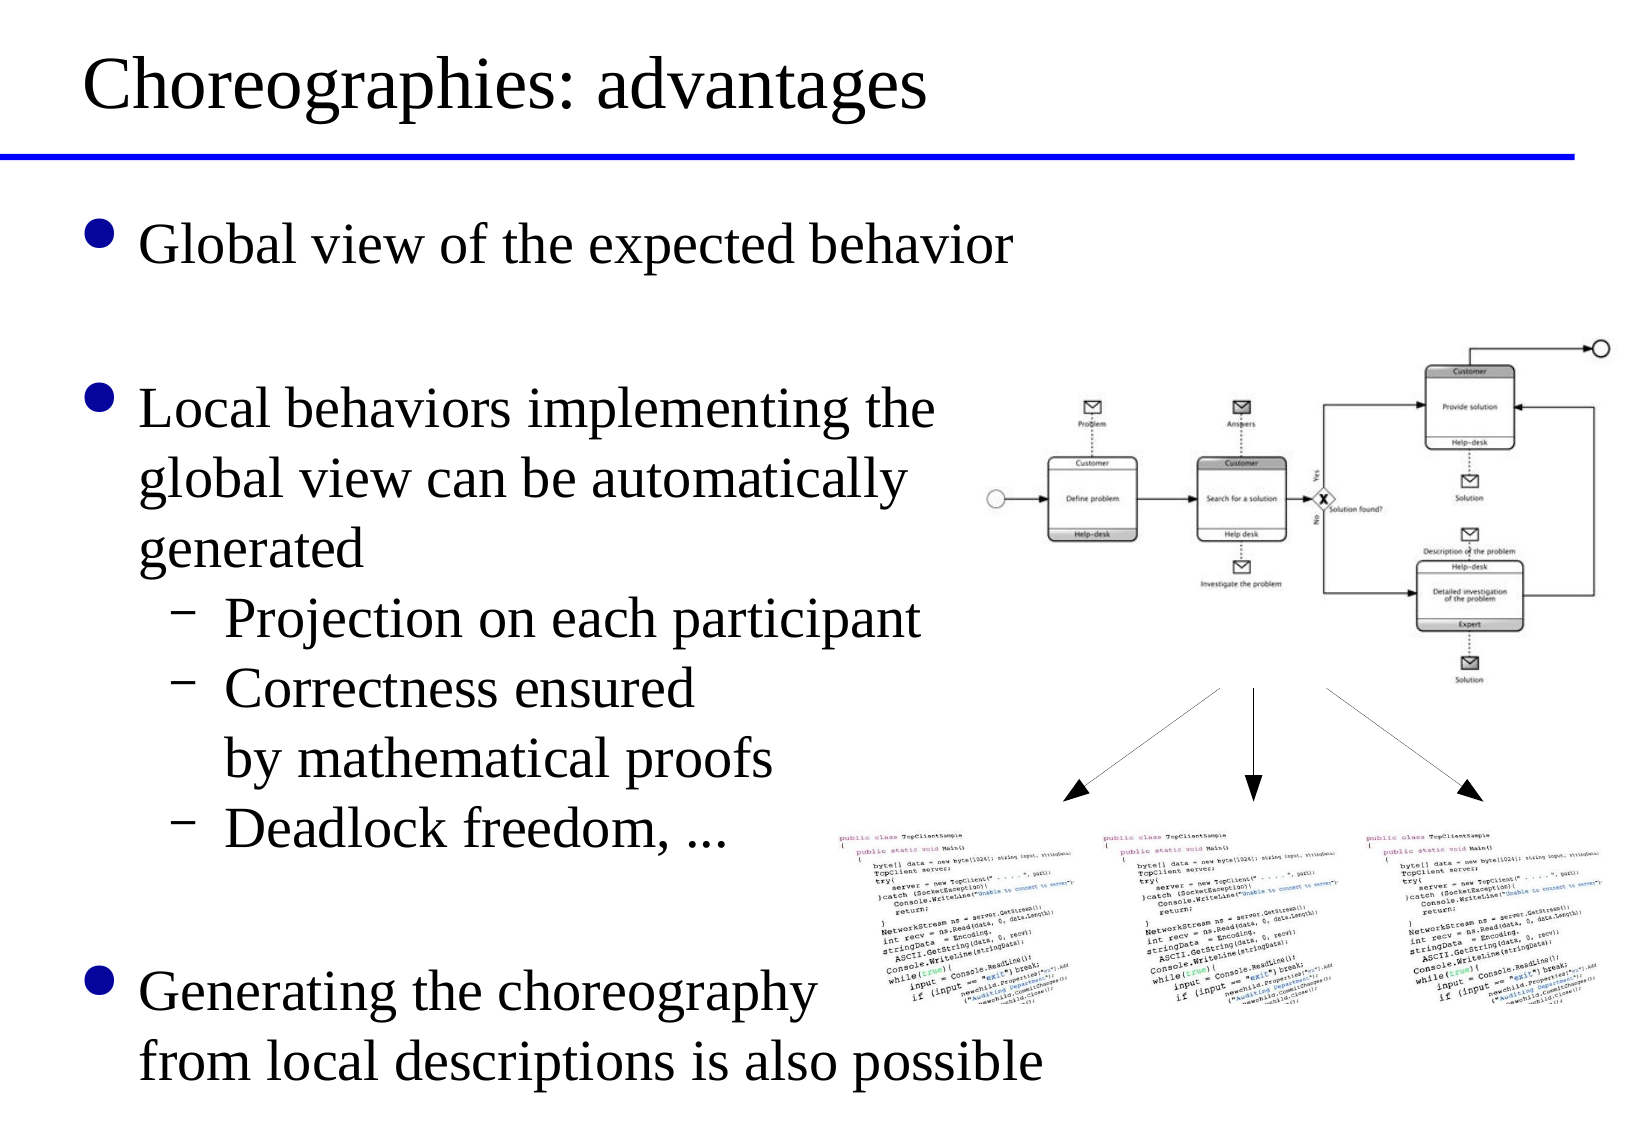

# Choreographies: advantages
Global view of the expected behavior
Local behaviors implementing the
global view can be automatically
generated
Projection on each participant
Correctness ensured
by mathematical proofs
Deadlock freedom, ...
Generating the choreography
from local descriptions is also possible